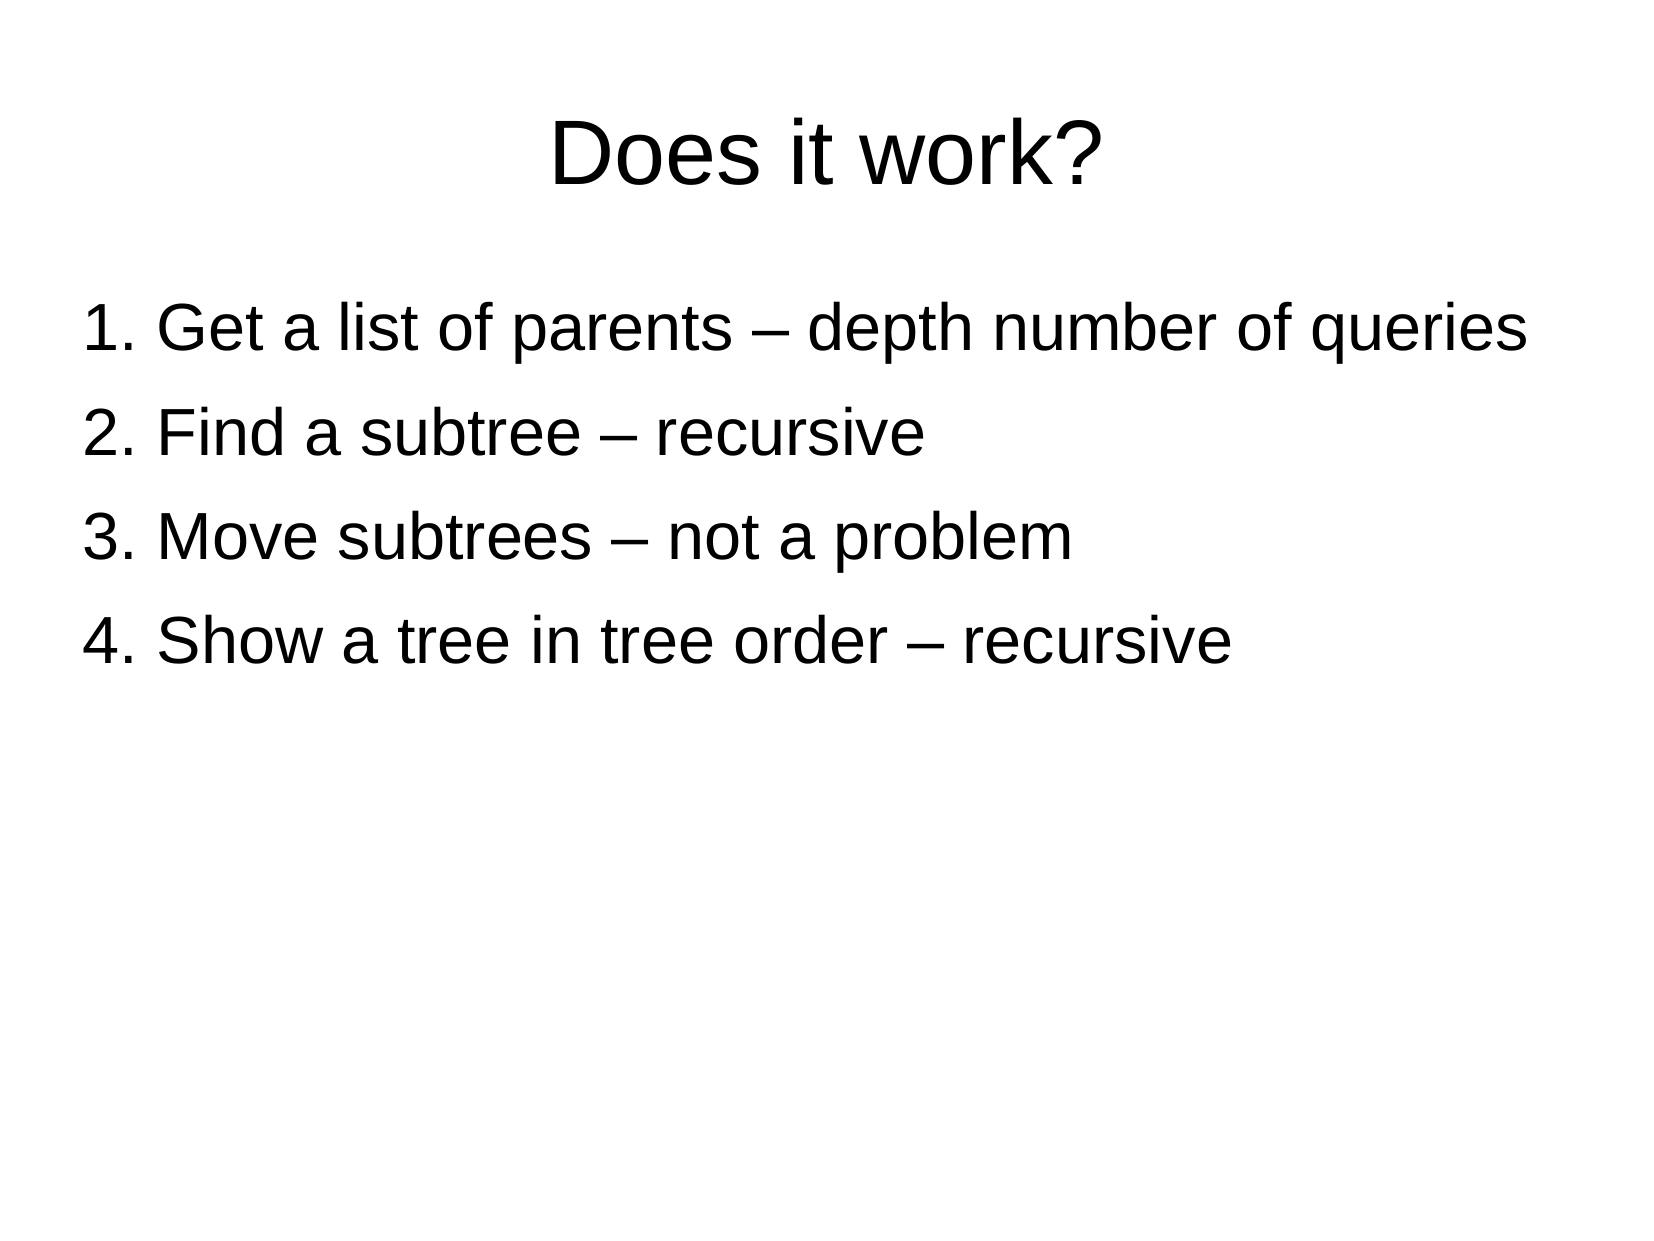

# Does it work?
 Get a list of parents – depth number of queries
 Find a subtree – recursive
 Move subtrees – not a problem
 Show a tree in tree order – recursive